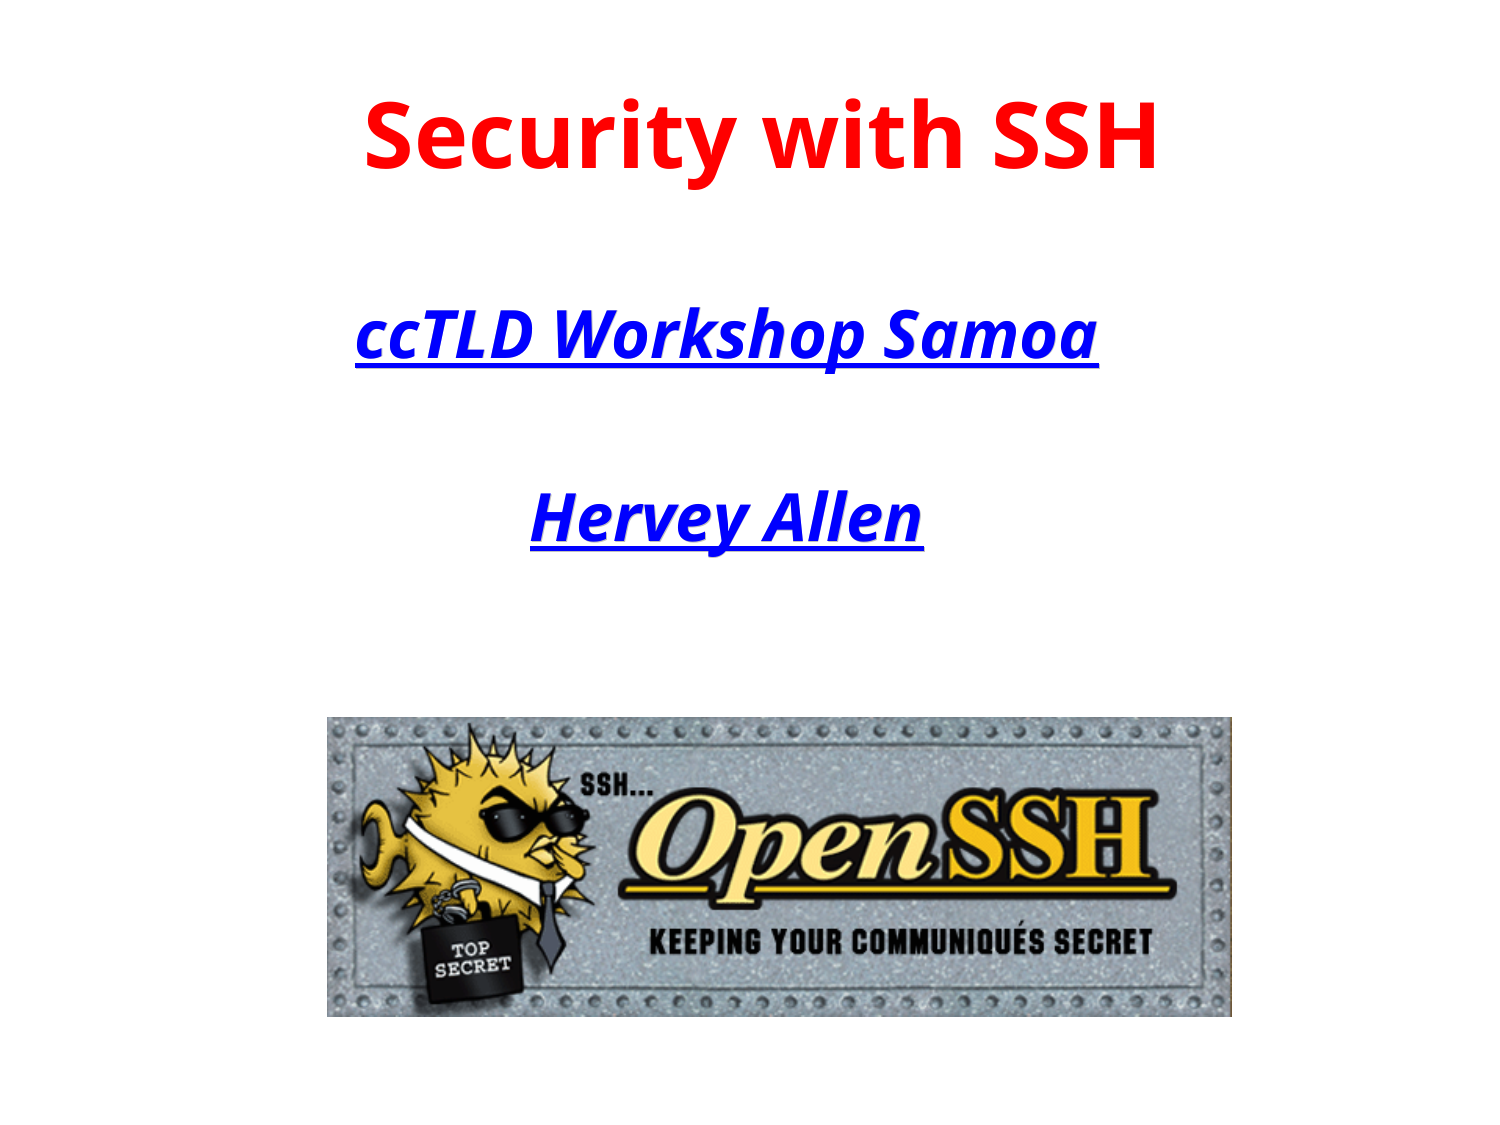

# Security with SSH
ccTLD Workshop Samoa
Hervey Allen